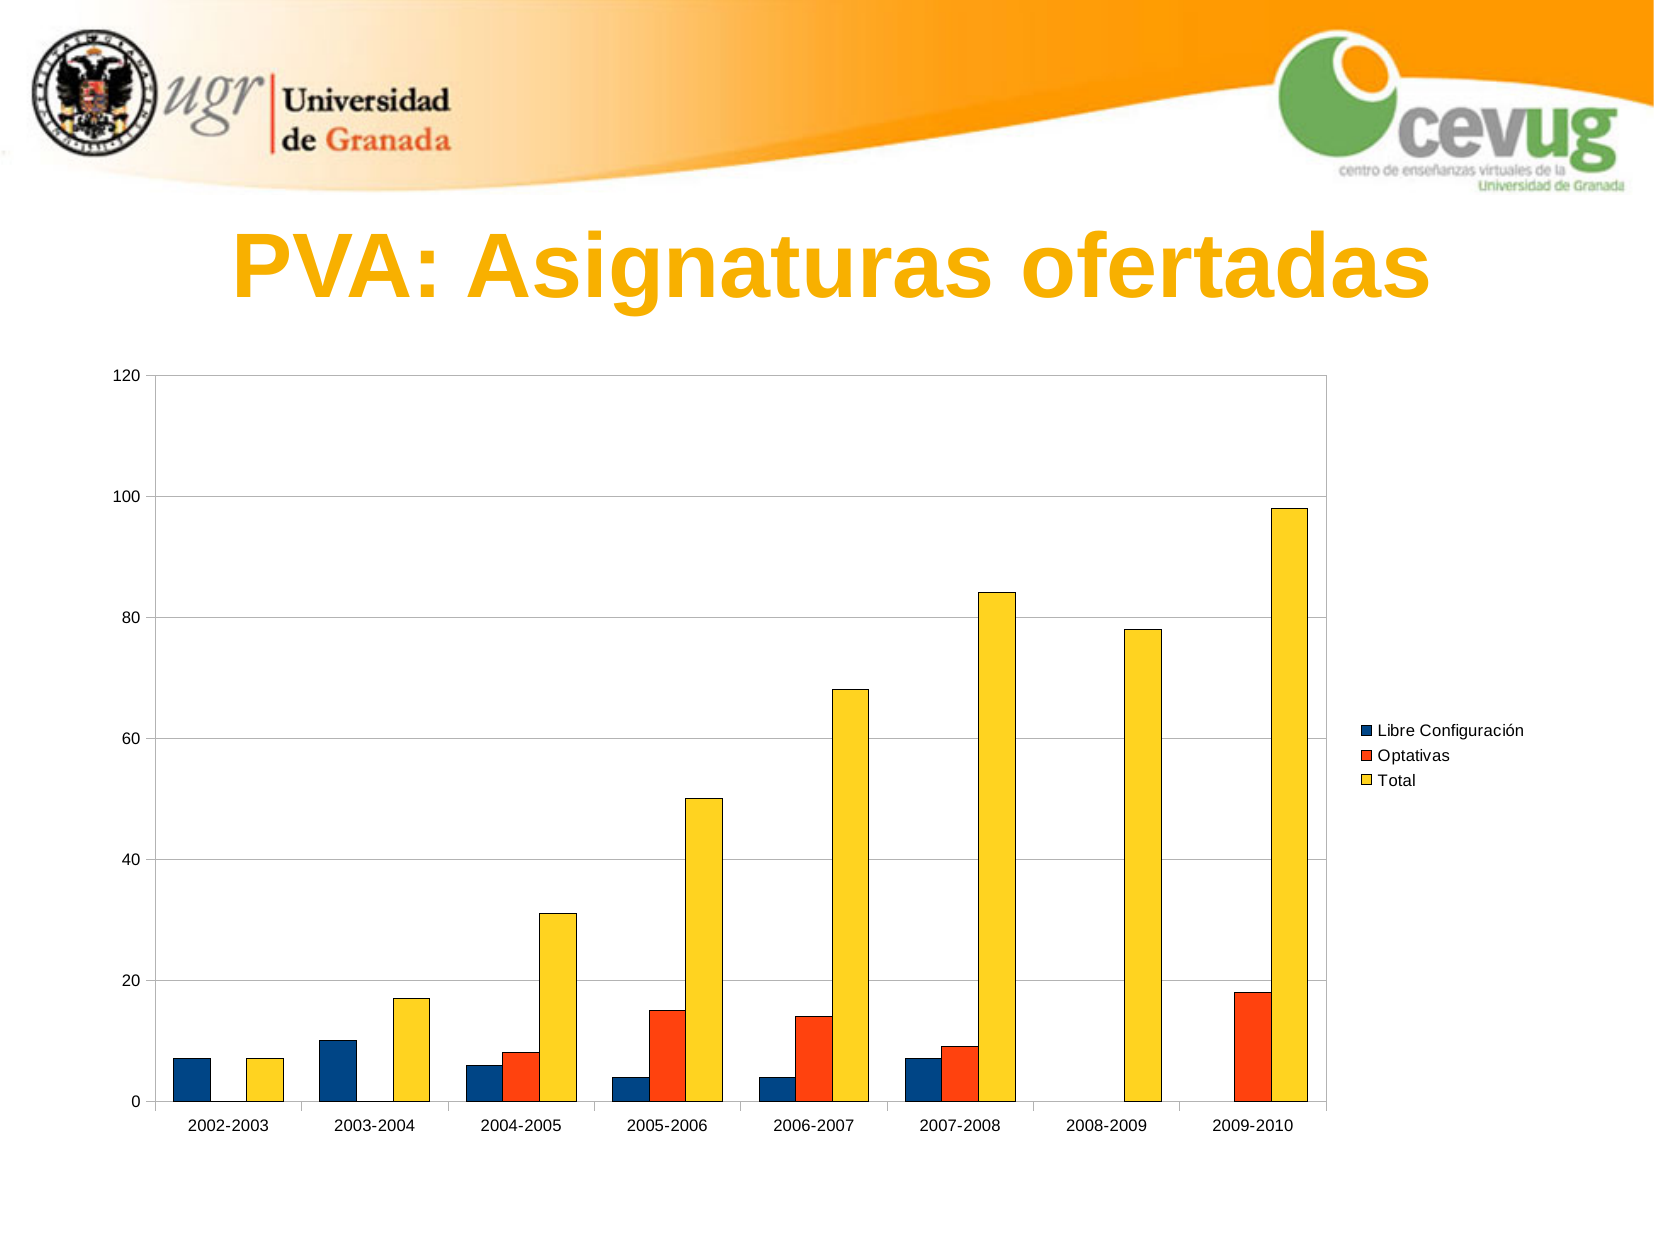

# PVA: Asignaturas ofertadas
### Chart
| Category | Libre Configuración | Optativas | Total |
|---|---|---|---|
| 2002-2003 | 7.0 | 0.0 | 7.0 |
| 2003-2004 | 10.0 | 0.0 | 17.0 |
| 2004-2005 | 6.0 | 8.0 | 31.0 |
| 2005-2006 | 4.0 | 15.0 | 50.0 |
| 2006-2007 | 4.0 | 14.0 | 68.0 |
| 2007-2008 | 7.0 | 9.0 | 84.0 |
| 2008-2009 | None | None | 78.0 |
| 2009-2010 | None | 18.0 | 98.0 |